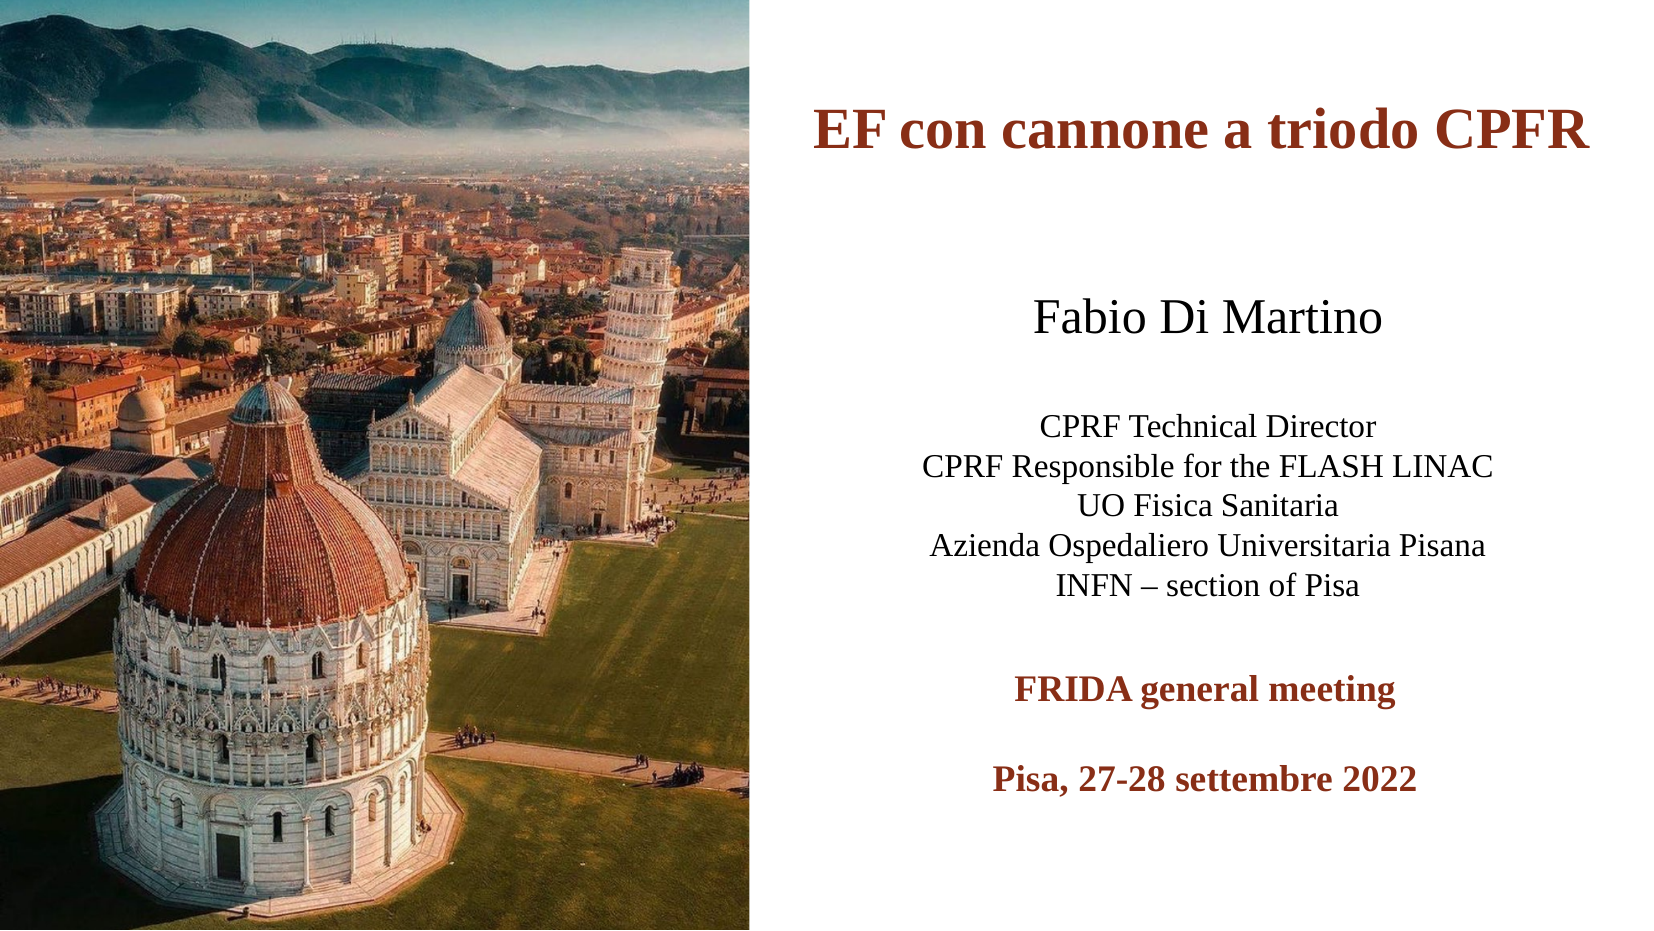

EF con cannone a triodo CPFR
Fabio Di Martino
CPRF Technical Director
CPRF Responsible for the FLASH LINAC
UO Fisica Sanitaria
Azienda Ospedaliero Universitaria Pisana
INFN – section of Pisa
FRIDA general meeting
Pisa, 27-28 settembre 2022